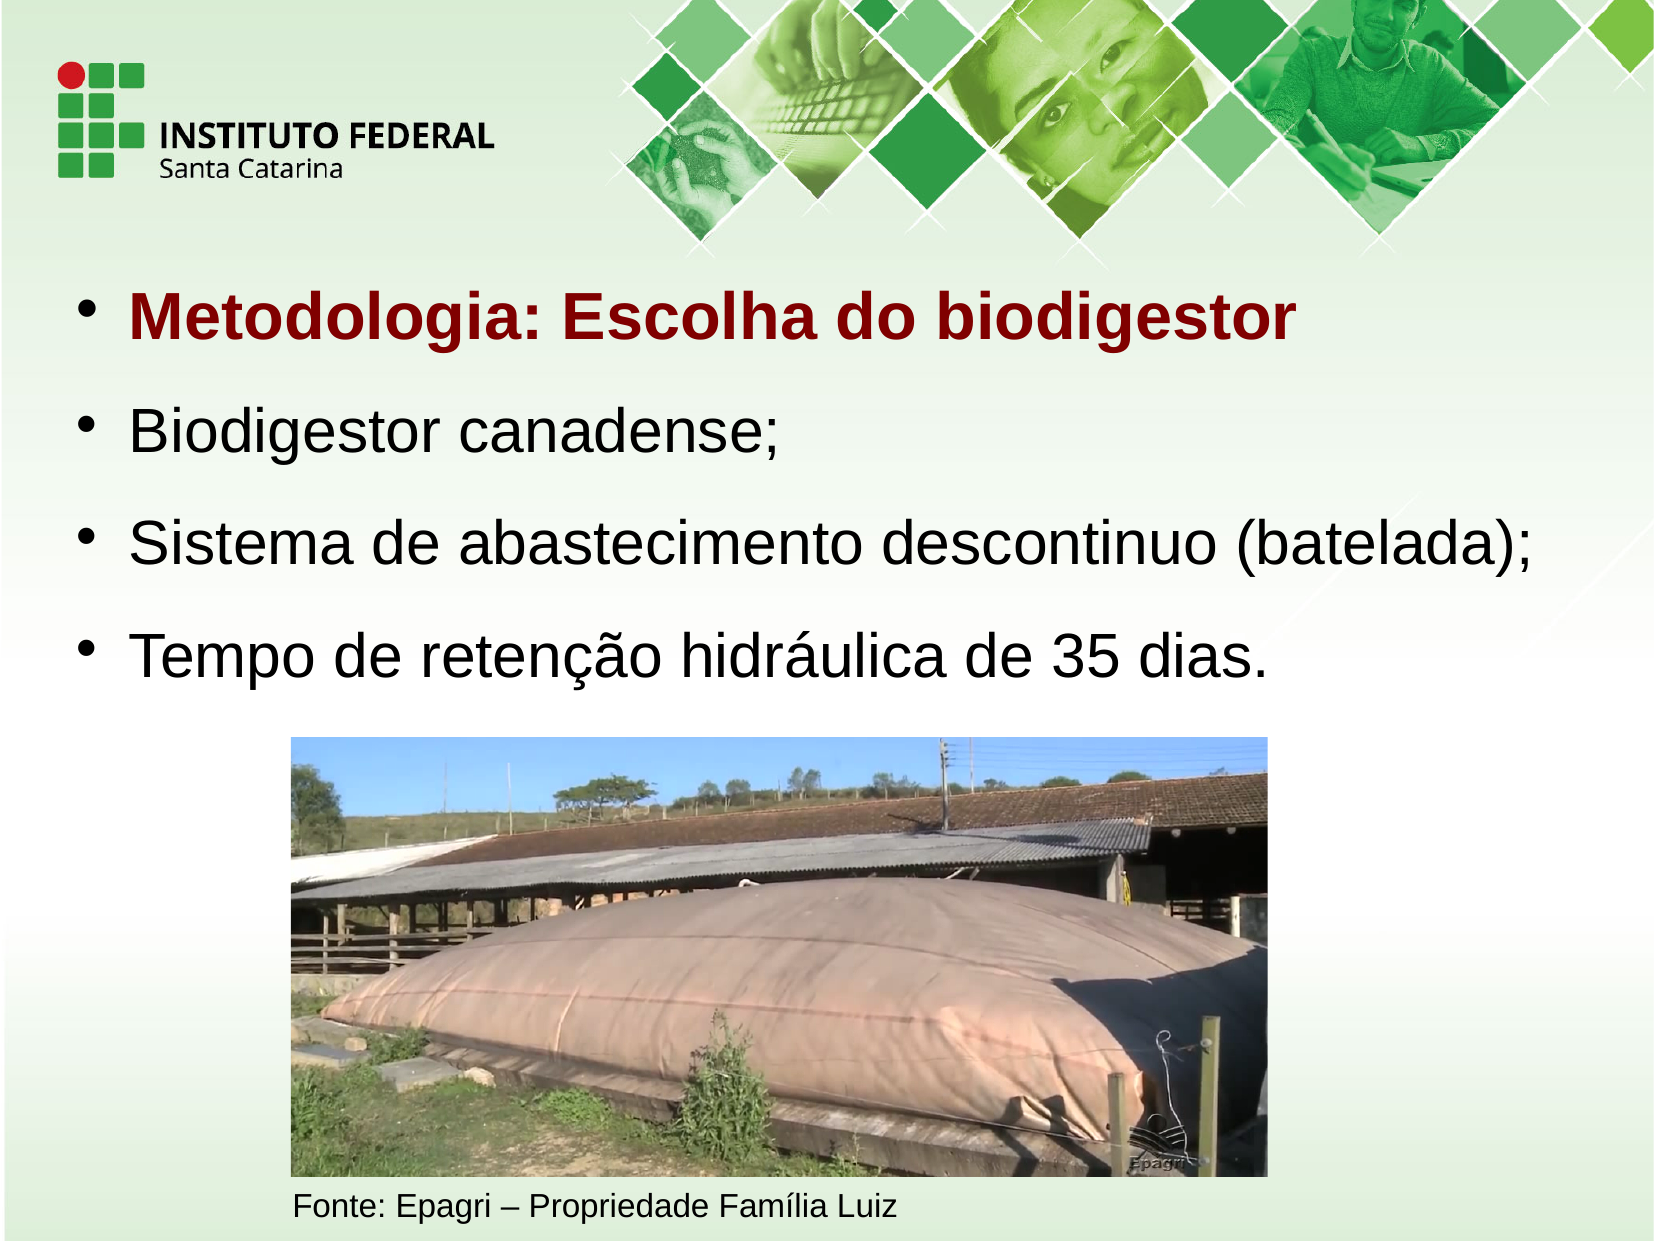

Metodologia: Escolha do biodigestor
Biodigestor canadense;
Sistema de abastecimento descontinuo (batelada);
Tempo de retenção hidráulica de 35 dias.
Fonte: Epagri – Propriedade Família Luiz